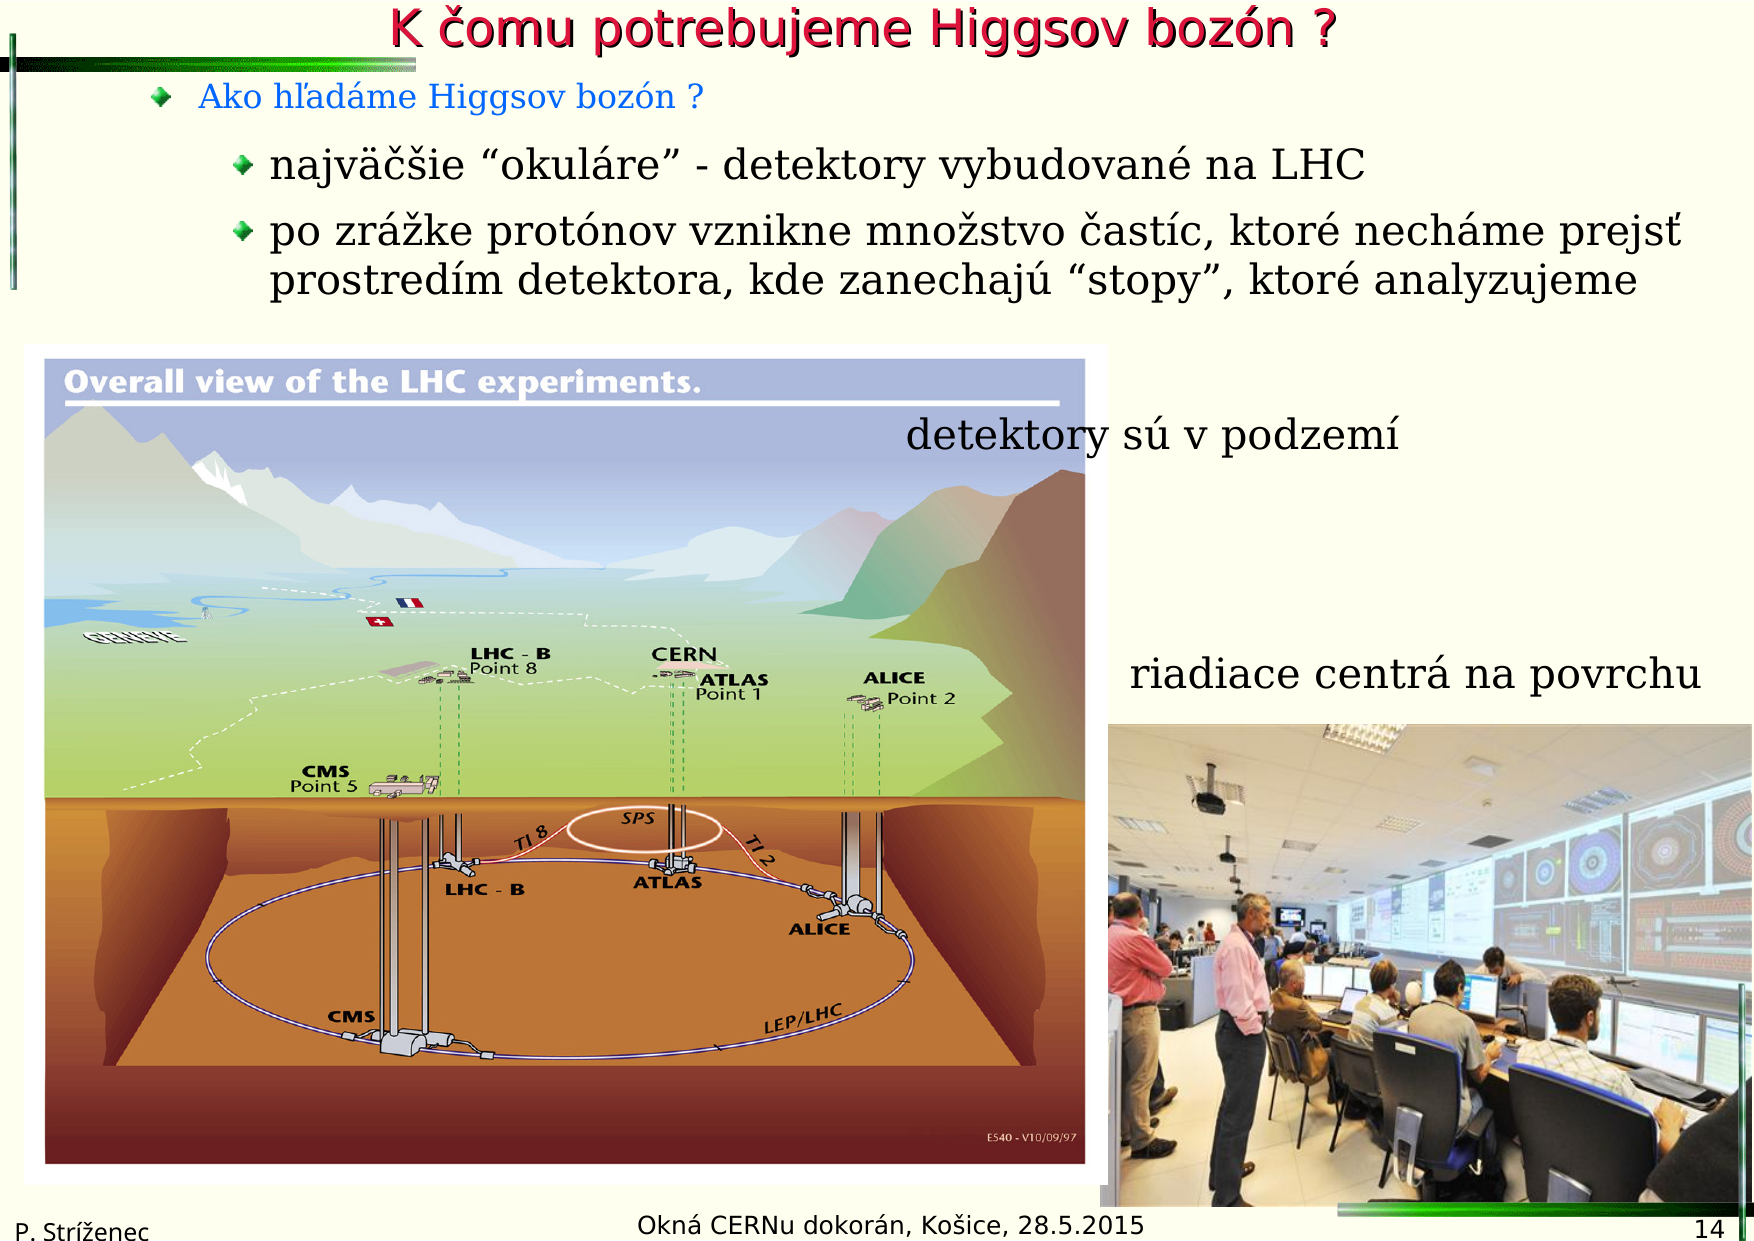

K čomu potrebujeme Higgsov bozón ?
# Ako hľadáme Higgsov bozón ?
najväčšie “okuláre” - detektory vybudované na LHC
po zrážke protónov vznikne množstvo častíc, ktoré necháme prejsť prostredím detektora, kde zanechajú “stopy”, ktoré analyzujeme
detektory sú v podzemí
riadiace centrá na povrchu
Okná CERNu dokorán, Košice, 28.5.2015
P. Stríženec